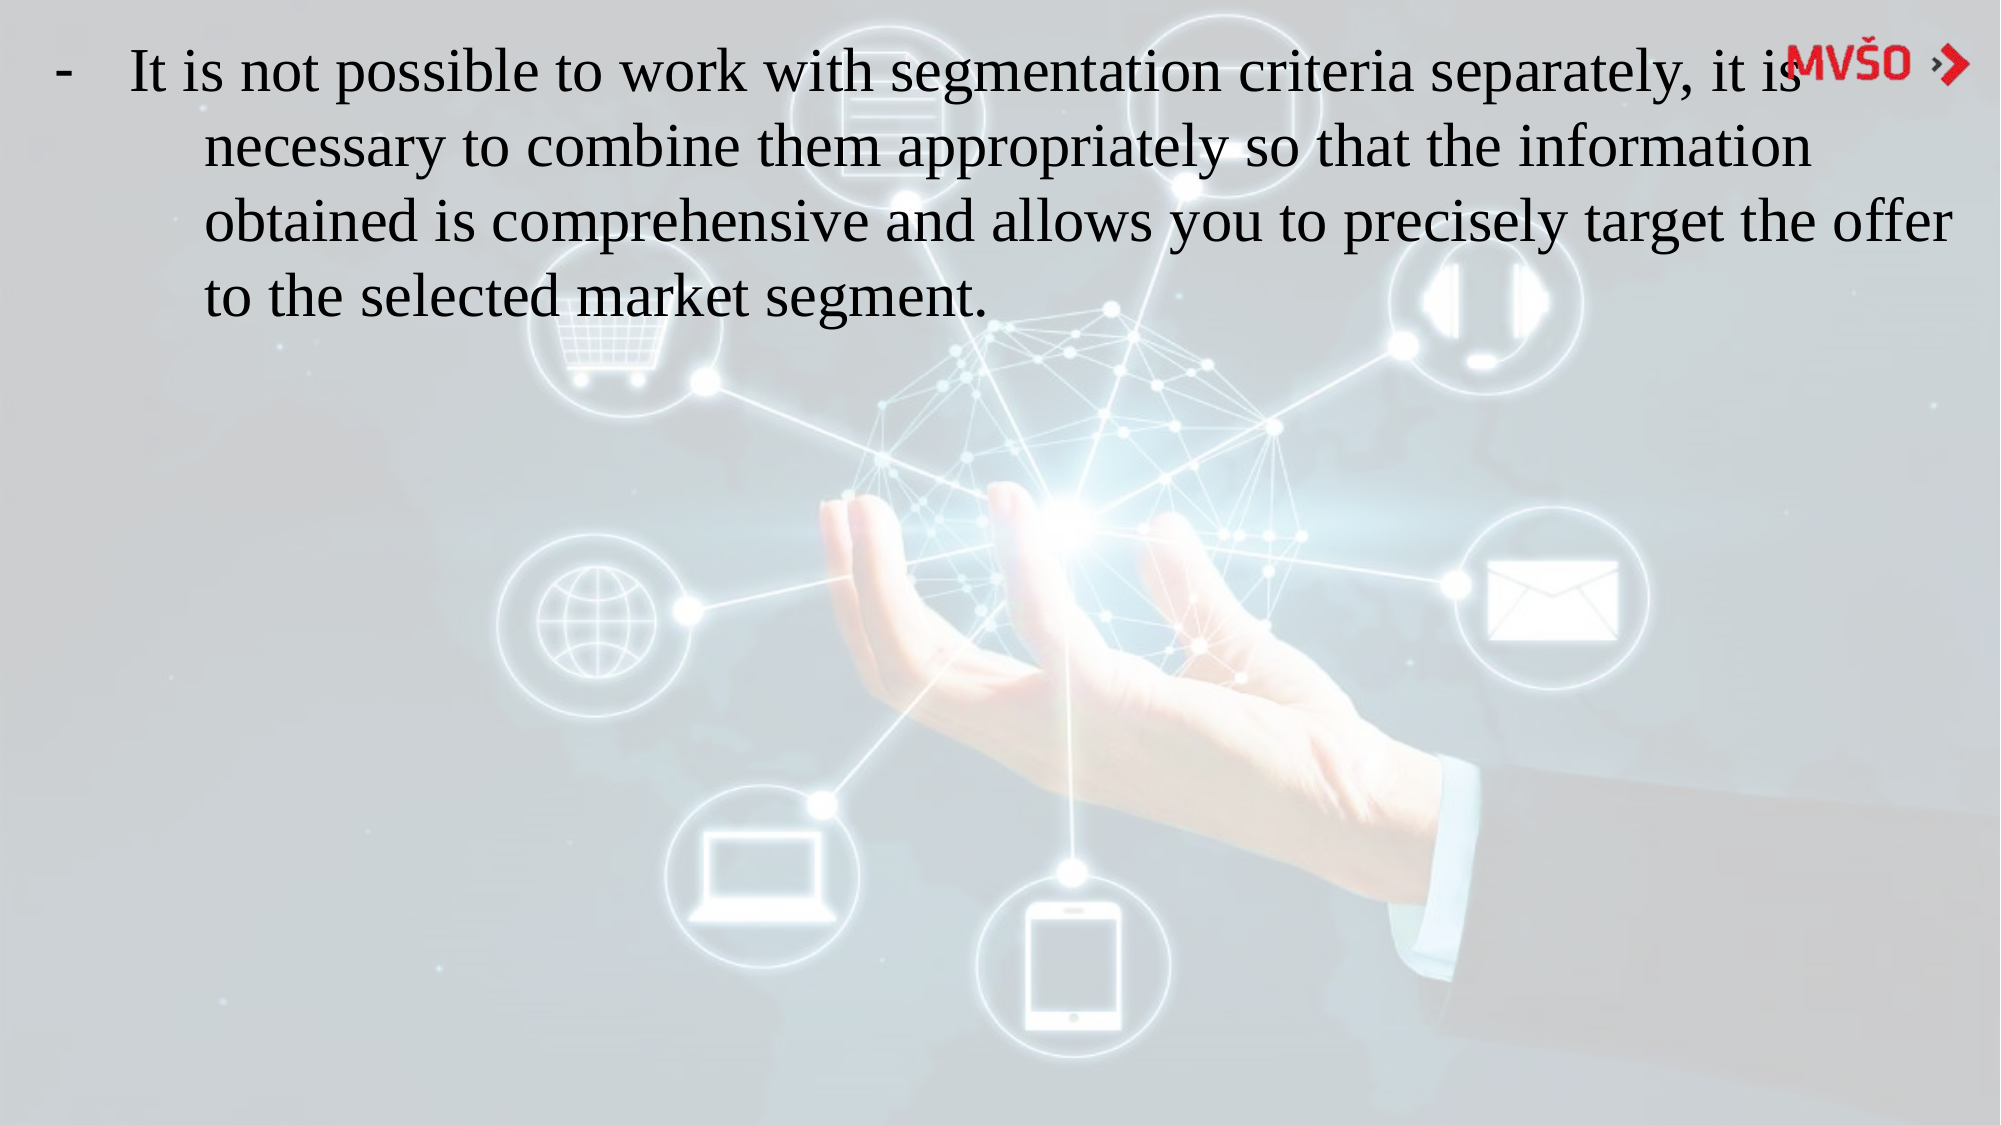

It is not possible to work with segmentation criteria separately, it is necessary to combine them appropriately so that the information obtained is comprehensive and allows you to precisely target the offer to the selected market segment.